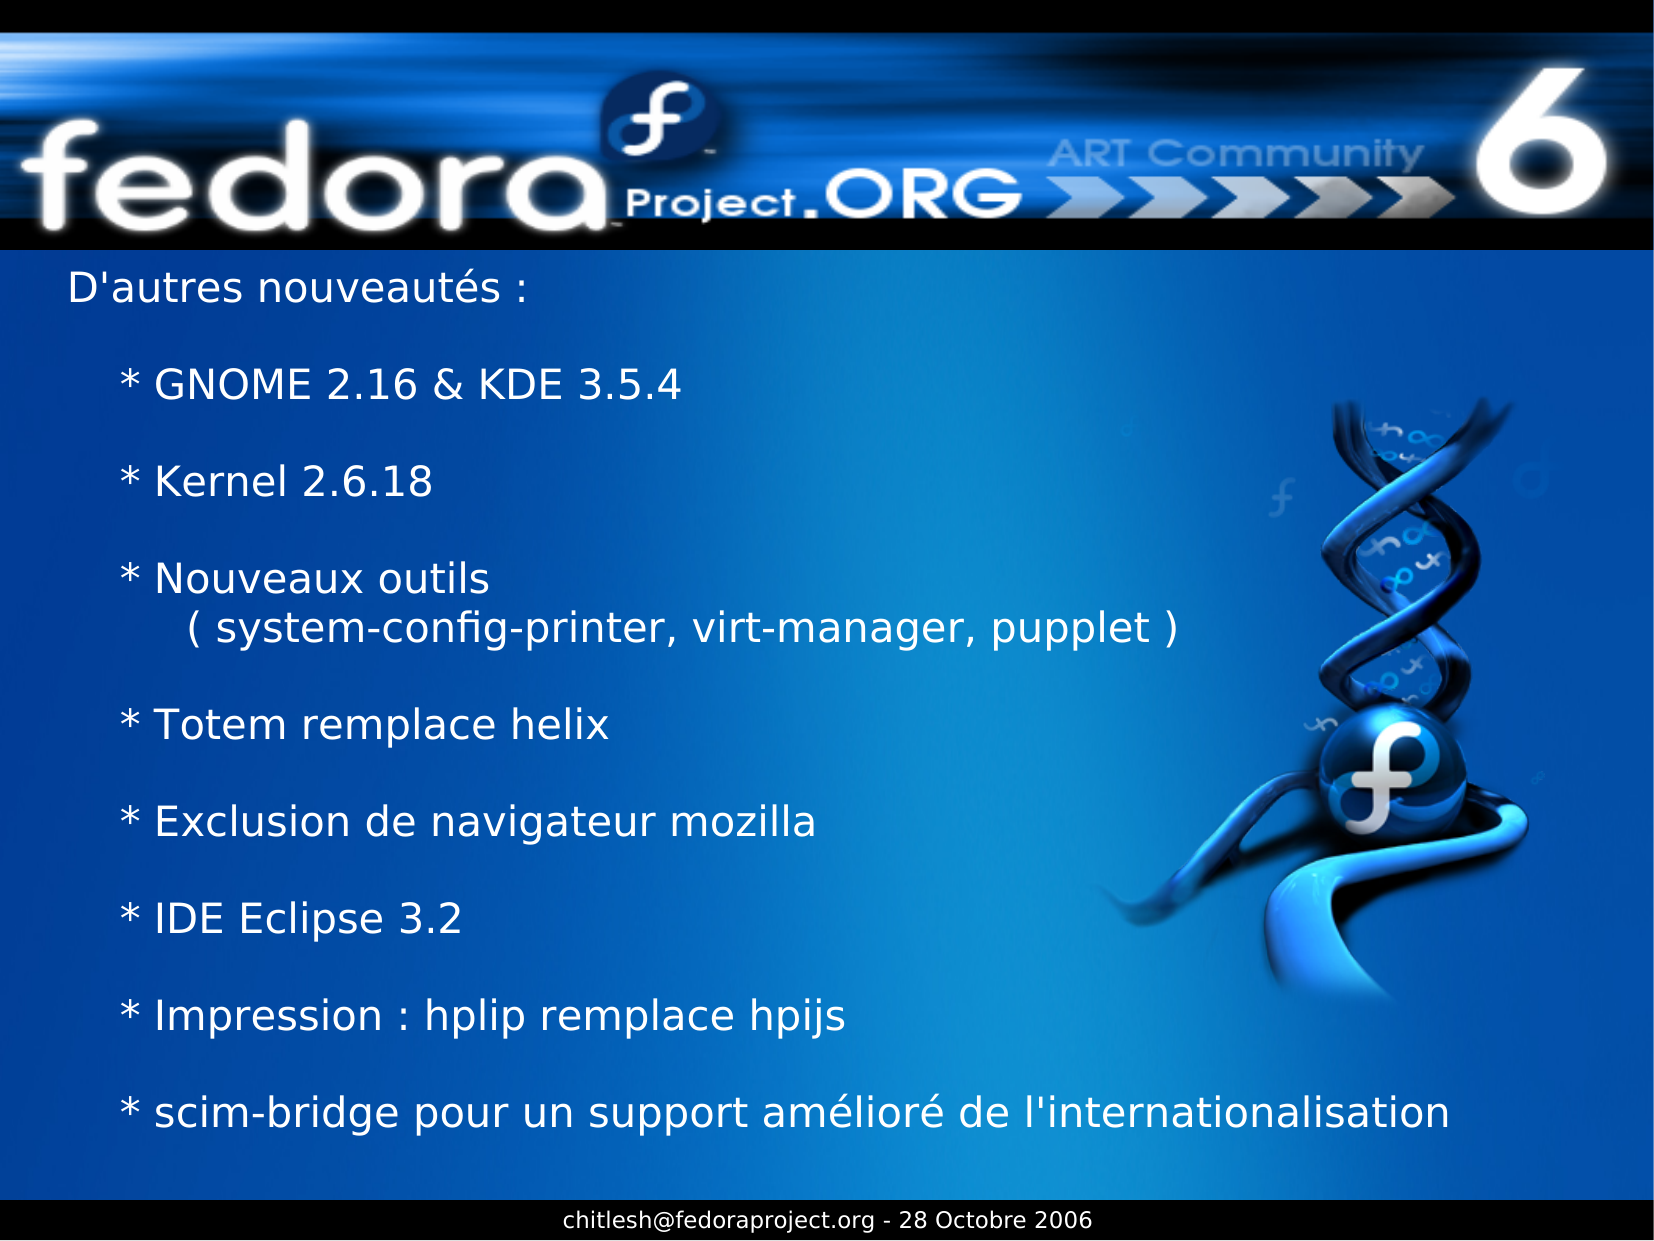

D'autres nouveautés :
 * GNOME 2.16 & KDE 3.5.4
 * Kernel 2.6.18
 * Nouveaux outils
 ( system-config-printer, virt-manager, pupplet )
 * Totem remplace helix
 * Exclusion de navigateur mozilla
 * IDE Eclipse 3.2
 * Impression : hplip remplace hpijs
 * scim-bridge pour un support amélioré de l'internationalisation